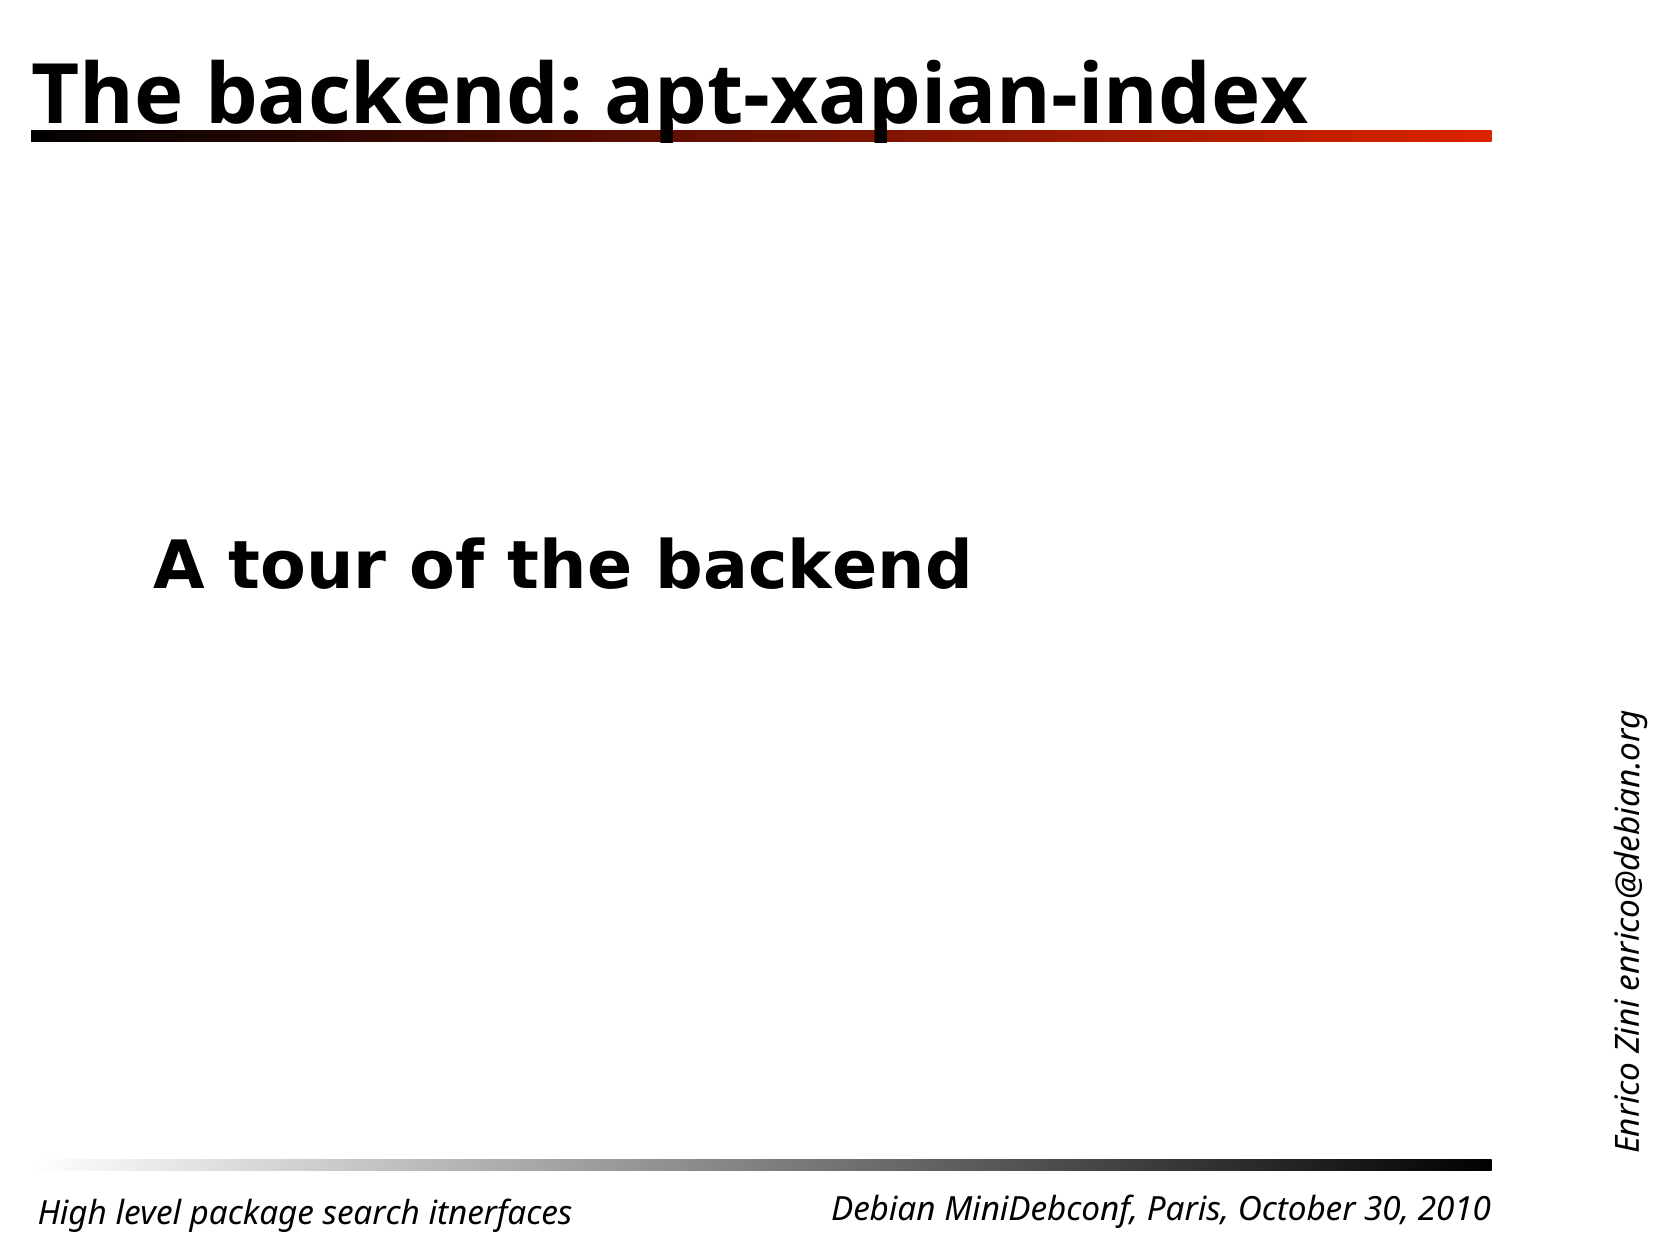

The backend: apt-xapian-index
A tour of the backend